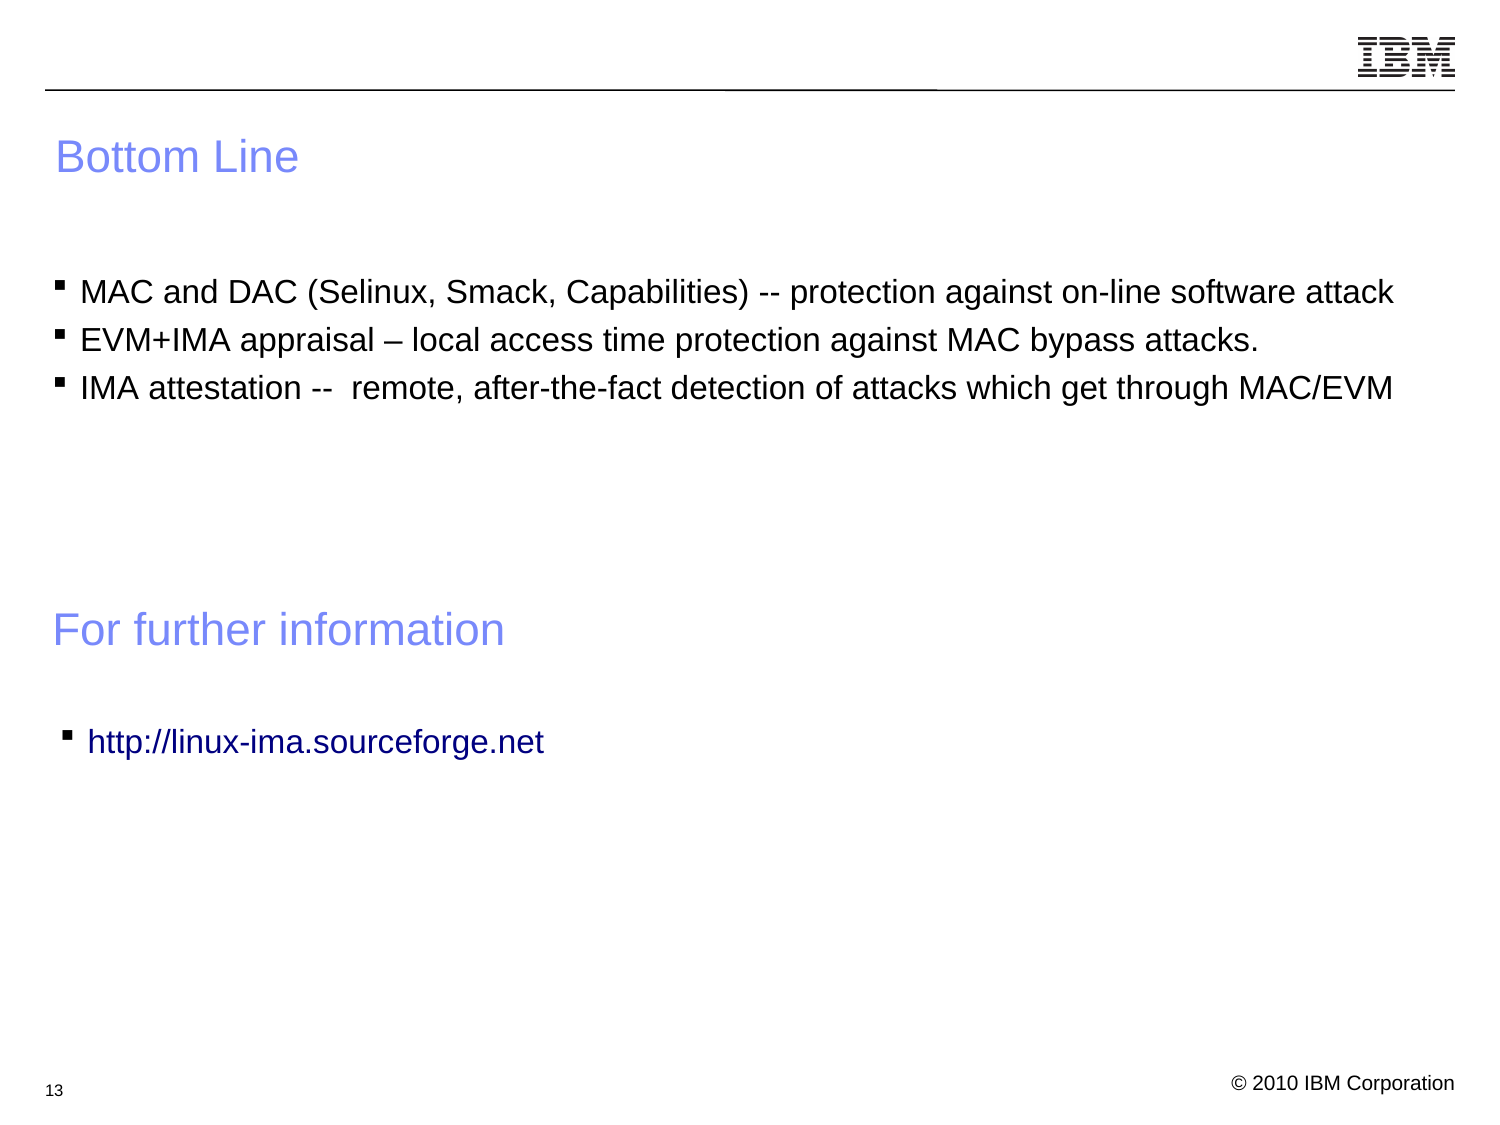

# Bottom Line
MAC and DAC (Selinux, Smack, Capabilities) -- protection against on-line software attack
EVM+IMA appraisal – local access time protection against MAC bypass attacks.
IMA attestation -- remote, after-the-fact detection of attacks which get through MAC/EVM
For further information
http://linux-ima.sourceforge.net
13